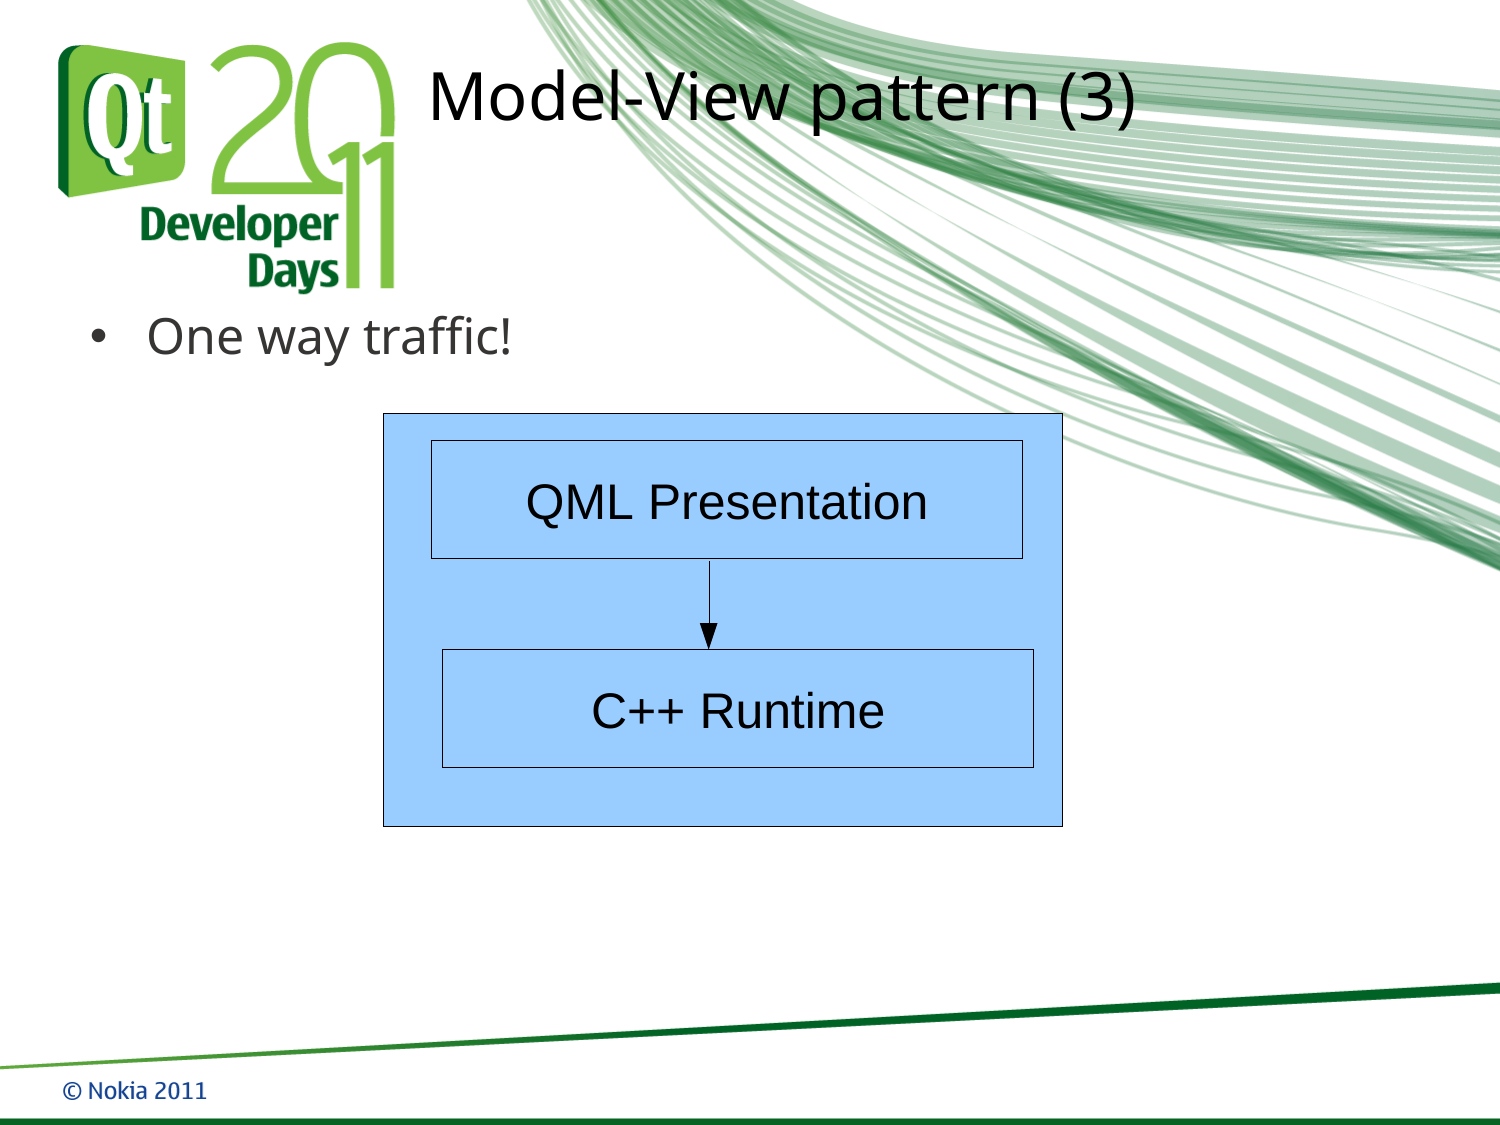

# Model-View pattern (3)
One way traffic!
QML Presentation
C++ Runtime